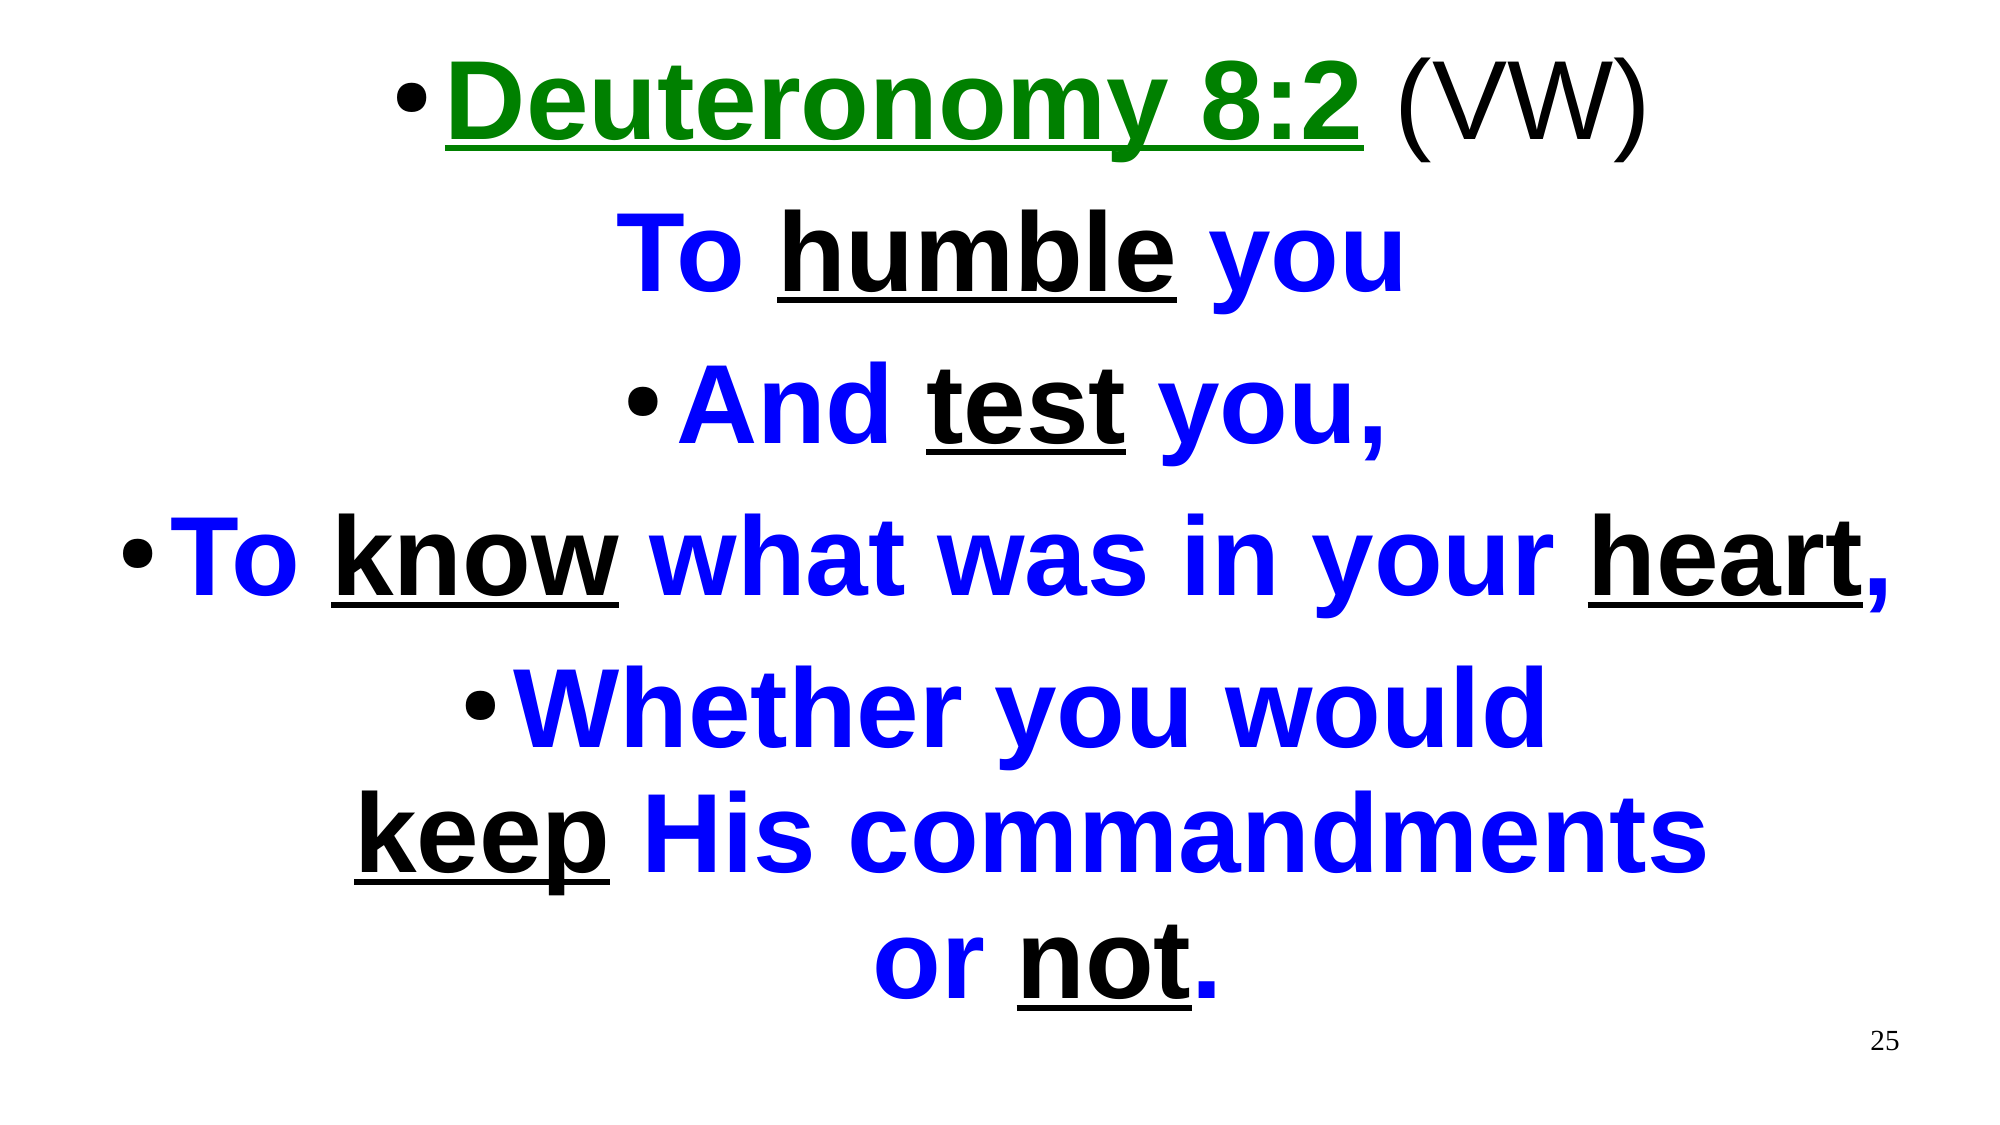

# Deuteronomy 8:2 (VW)
 To humble you
And test you,
To know what was in your heart,
Whether you would
keep His commandments
or not.
25